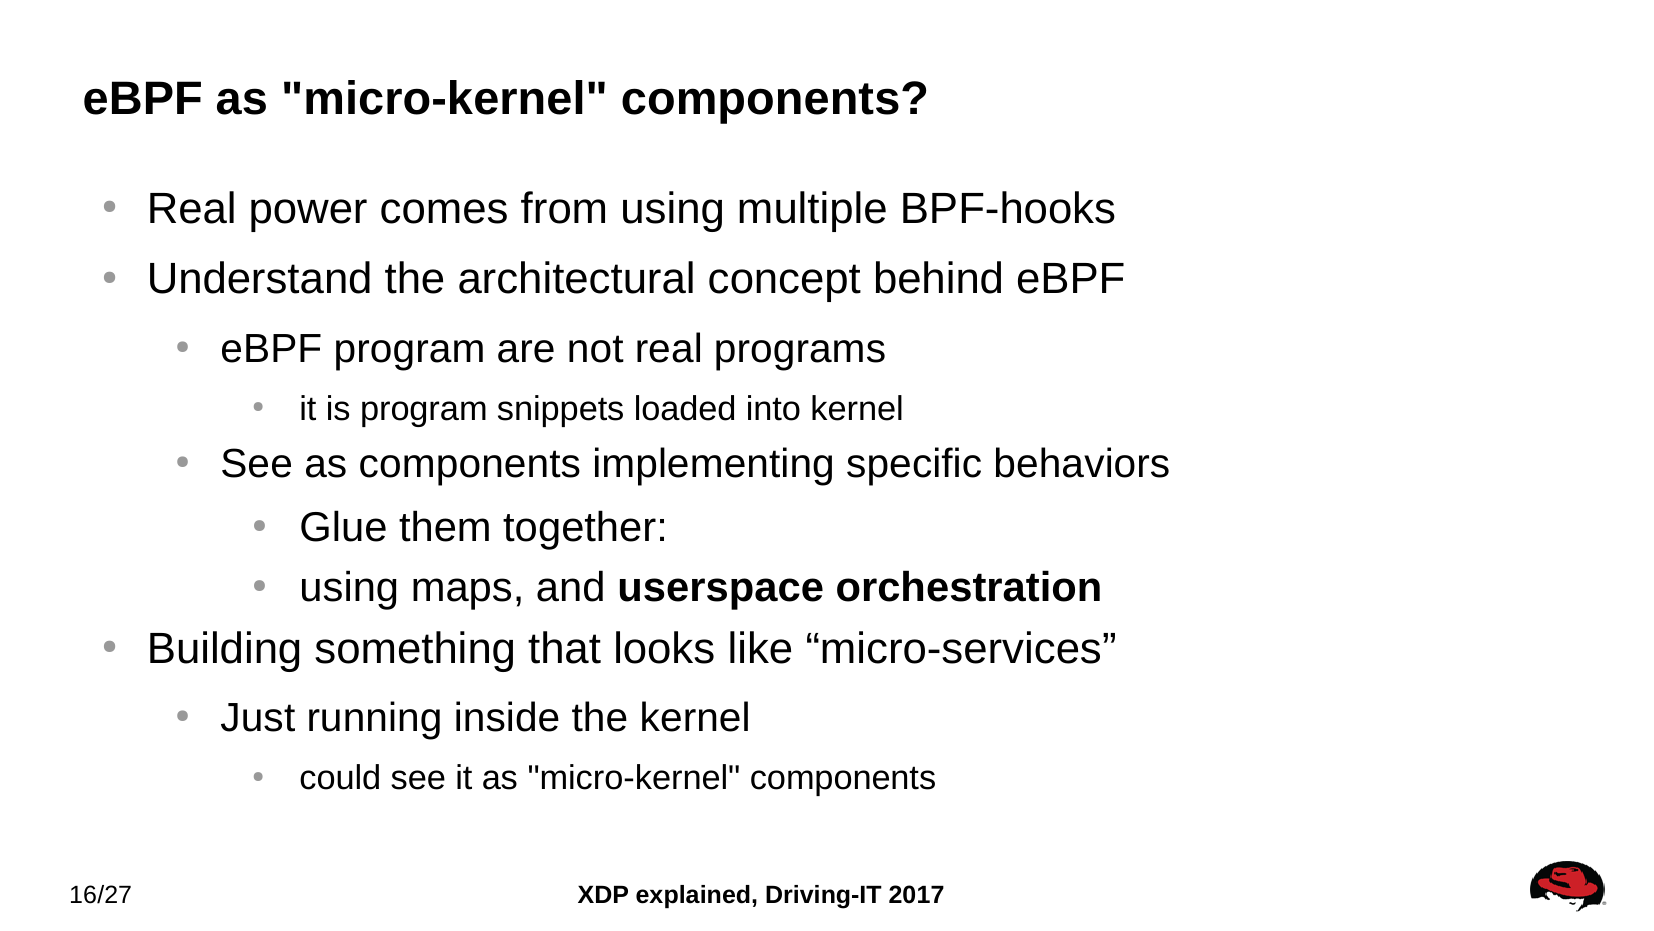

# eBPF as "micro-kernel" components?
Real power comes from using multiple BPF-hooks
Understand the architectural concept behind eBPF
eBPF program are not real programs
it is program snippets loaded into kernel
See as components implementing specific behaviors
Glue them together:
using maps, and userspace orchestration
Building something that looks like “micro-services”
Just running inside the kernel
could see it as "micro-kernel" components